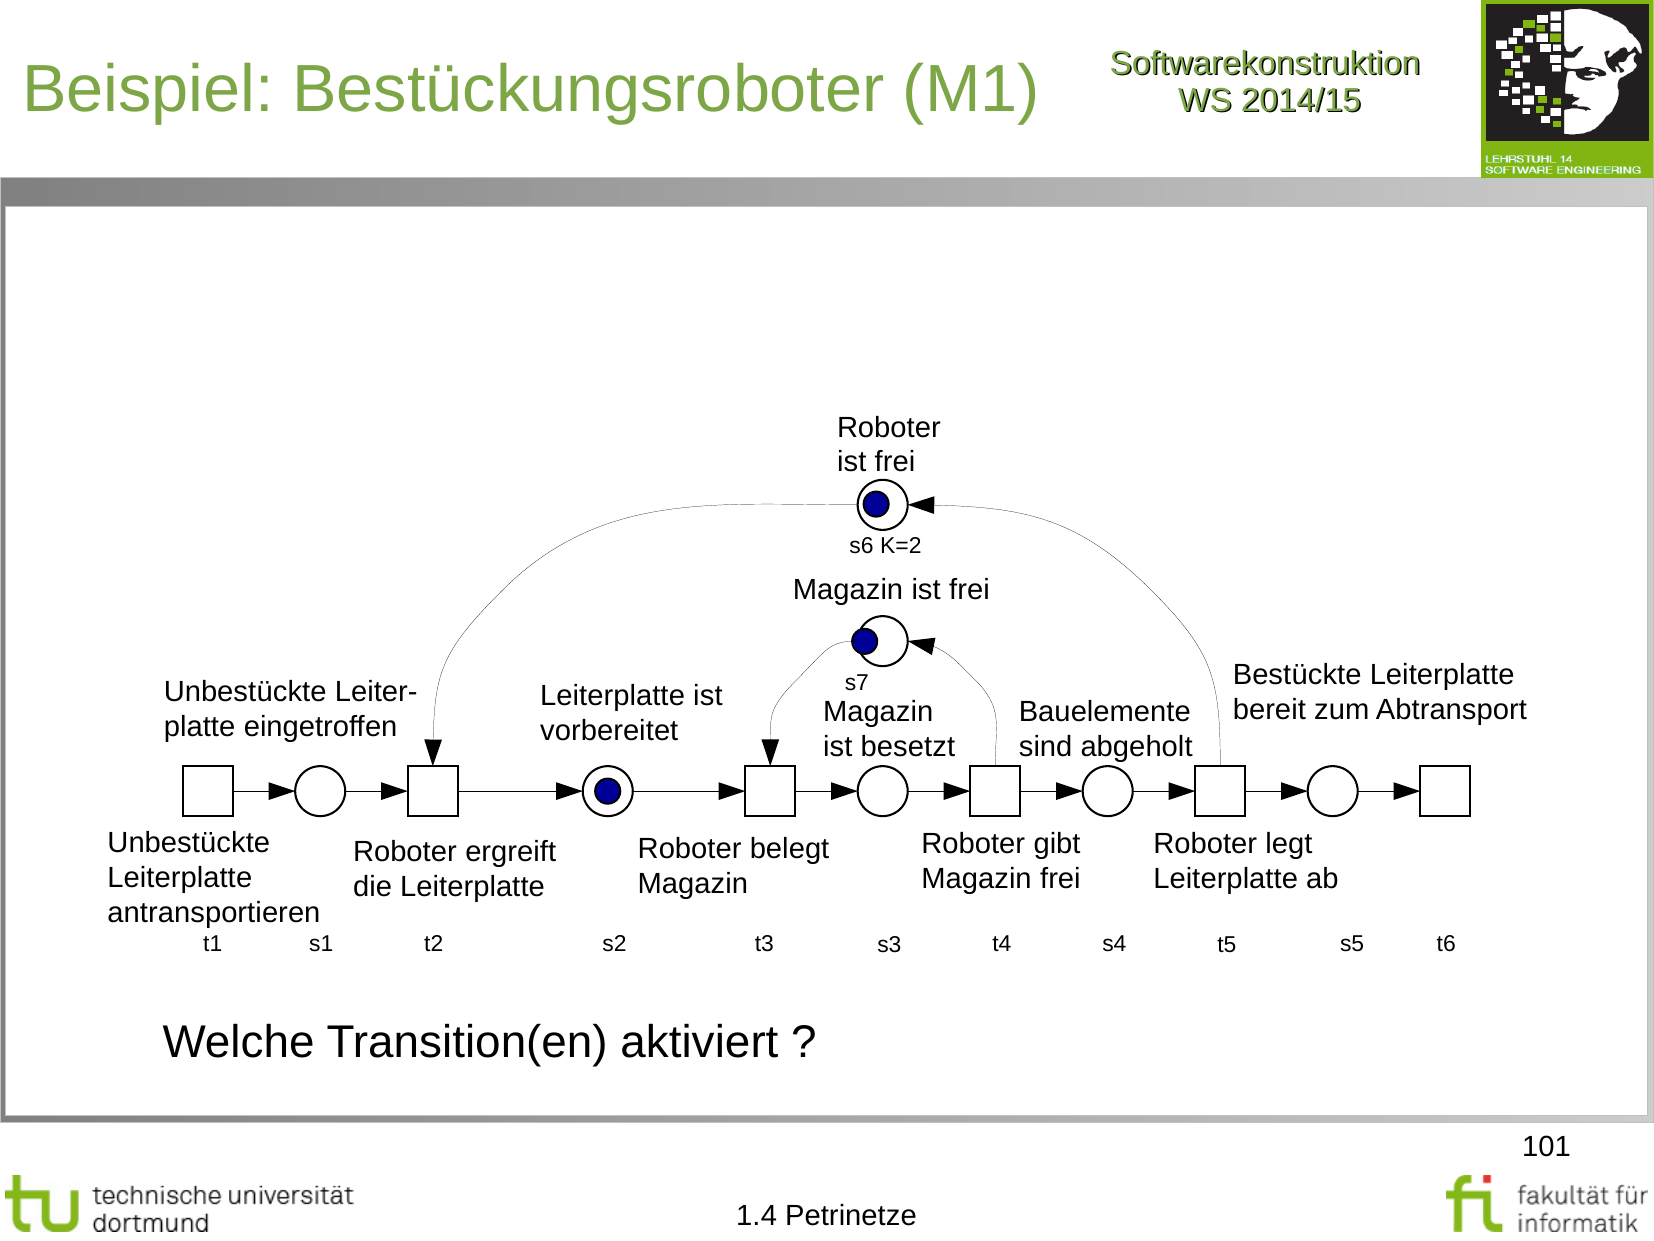

# Beispiel: Bestückungsroboter (M1)
Roboter
ist frei
s6
K=2
Magazin ist frei
Bestückte Leiterplatte
bereit zum Abtransport
s7
Unbestückte Leiter-
platte eingetroffen
Leiterplatte ist vorbereitet
Bauelemente
sind abgeholt
Magazin
ist besetzt
Unbestückte
Leiterplatte
antransportieren
Roboter legt
Leiterplatte ab
Roboter gibt
Magazin frei
Roboter belegt
Magazin
Roboter ergreift
die Leiterplatte
t1
s1
t2
s2
t3
t4
s4
s5
t6
t5
s3
Welche Transition(en) aktiviert ?
101
1.4 Petrinetze